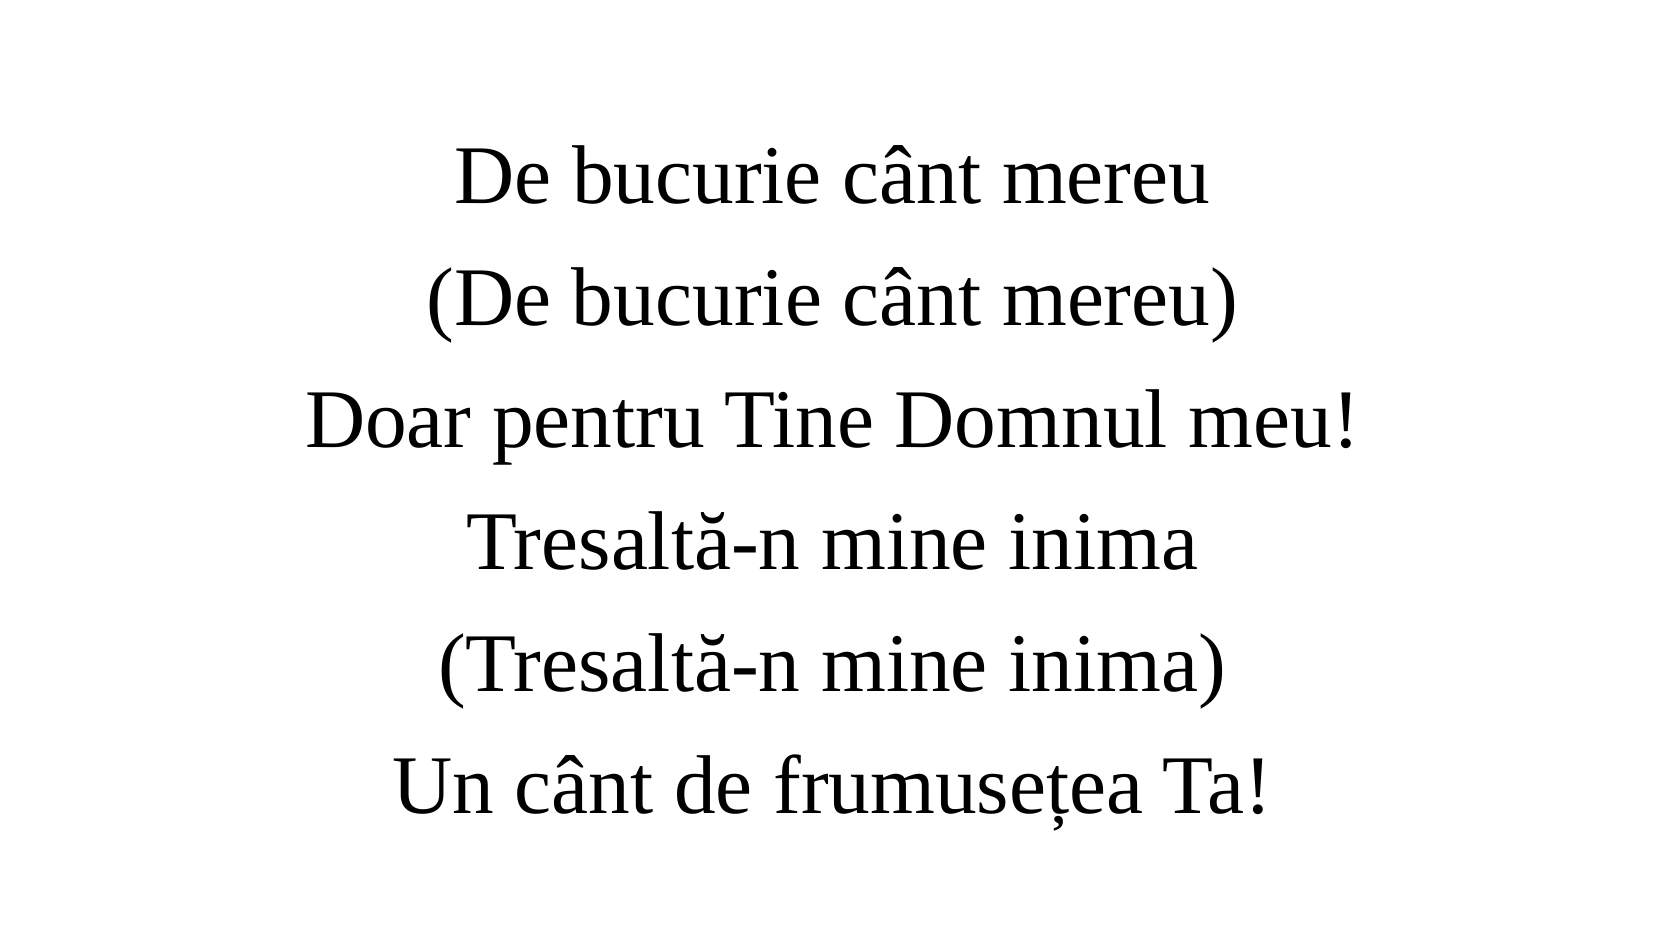

# De bucurie cânt mereu
(De bucurie cânt mereu)
Doar pentru Tine Domnul meu!
Tresaltă-n mine inima
(Tresaltă-n mine inima)
Un cânt de frumusețea Ta!